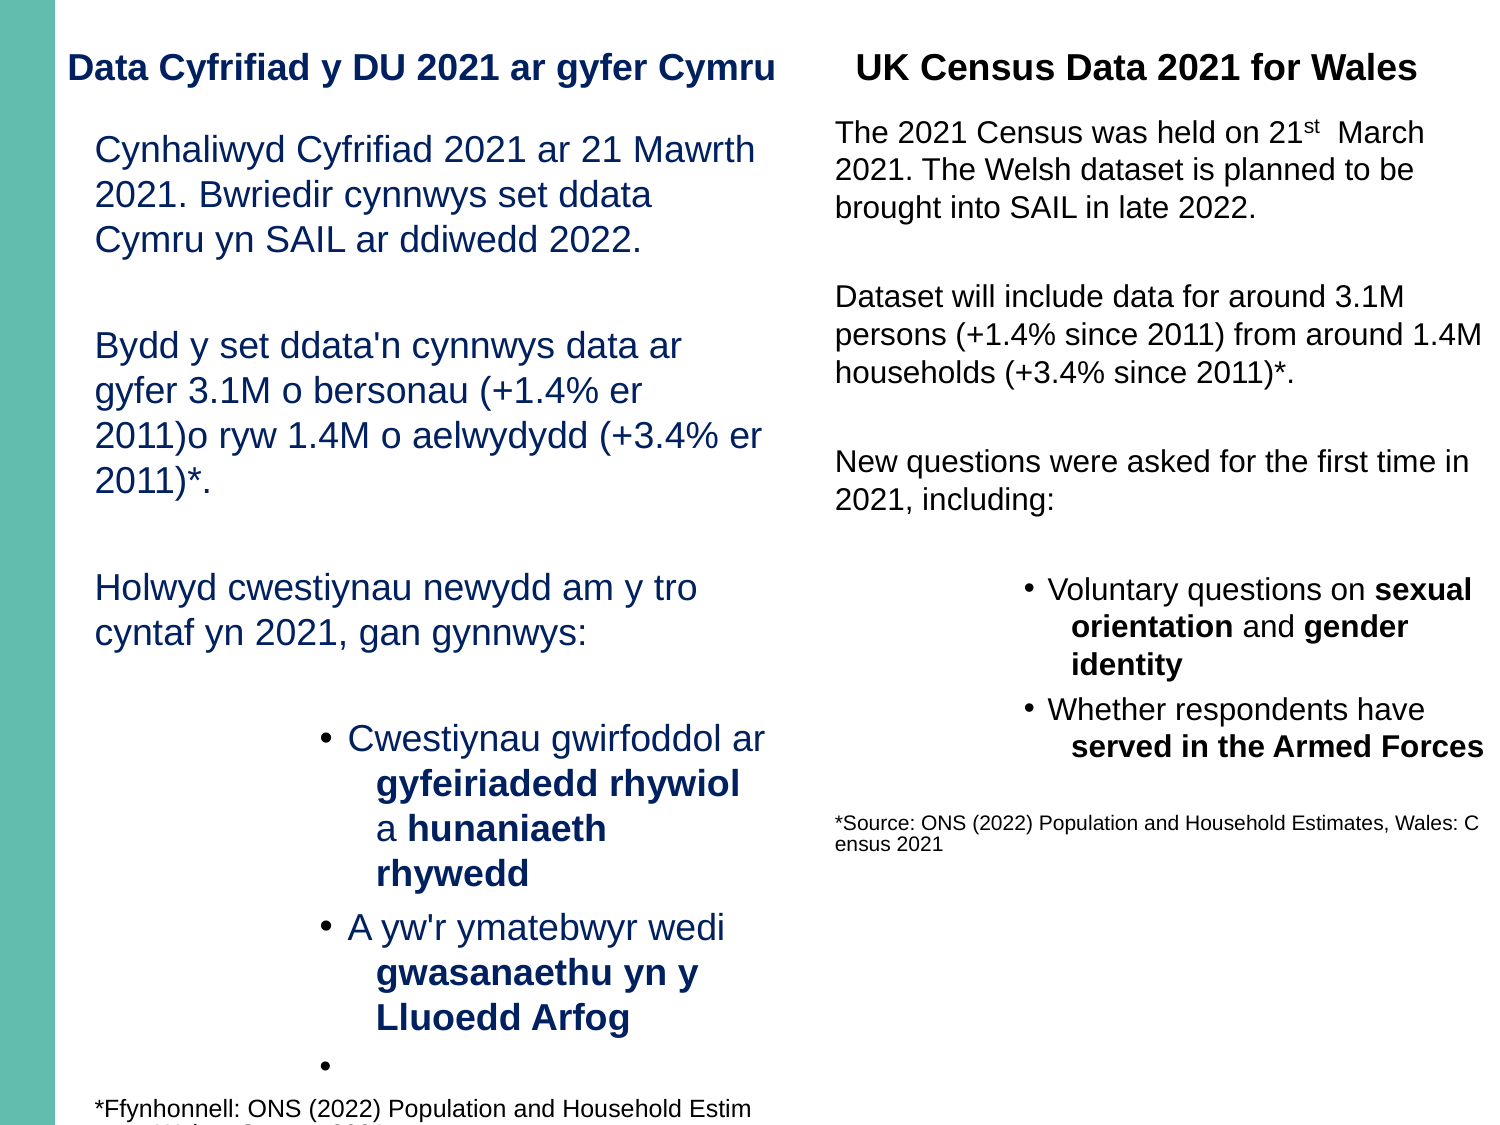

Data Cyfrifiad y DU 2021 ar gyfer Cymru
UK Census Data 2021 for Wales
# The 2021 Census was held on 21st March 2021. The Welsh dataset is planned to be brought into SAIL in late 2022.
Dataset will include data for around 3.1M persons (+1.4% since 2011) from around 1.4M households (+3.4% since 2011)*.
New questions were asked for the first time in 2021, including:
Voluntary questions on sexual orientation and gender identity
Whether respondents have served in the Armed Forces
*Source: ONS (2022) Population and Household Estimates, Wales: Census 2021
Cynhaliwyd Cyfrifiad 2021 ar 21 Mawrth 2021. Bwriedir cynnwys set ddata Cymru yn SAIL ar ddiwedd 2022.
Bydd y set ddata'n cynnwys data ar gyfer 3.1M o bersonau (+1.4% er 2011)o ryw 1.4M o aelwydydd (+3.4% er 2011)*.
Holwyd cwestiynau newydd am y tro cyntaf yn 2021, gan gynnwys:
Cwestiynau gwirfoddol ar gyfeiriadedd rhywiol a hunaniaeth rhywedd
A yw'r ymatebwyr wedi gwasanaethu yn y Lluoedd Arfog
*Ffynhonnell: ONS (2022) Population and Household Estimates, Wales: Census 2021